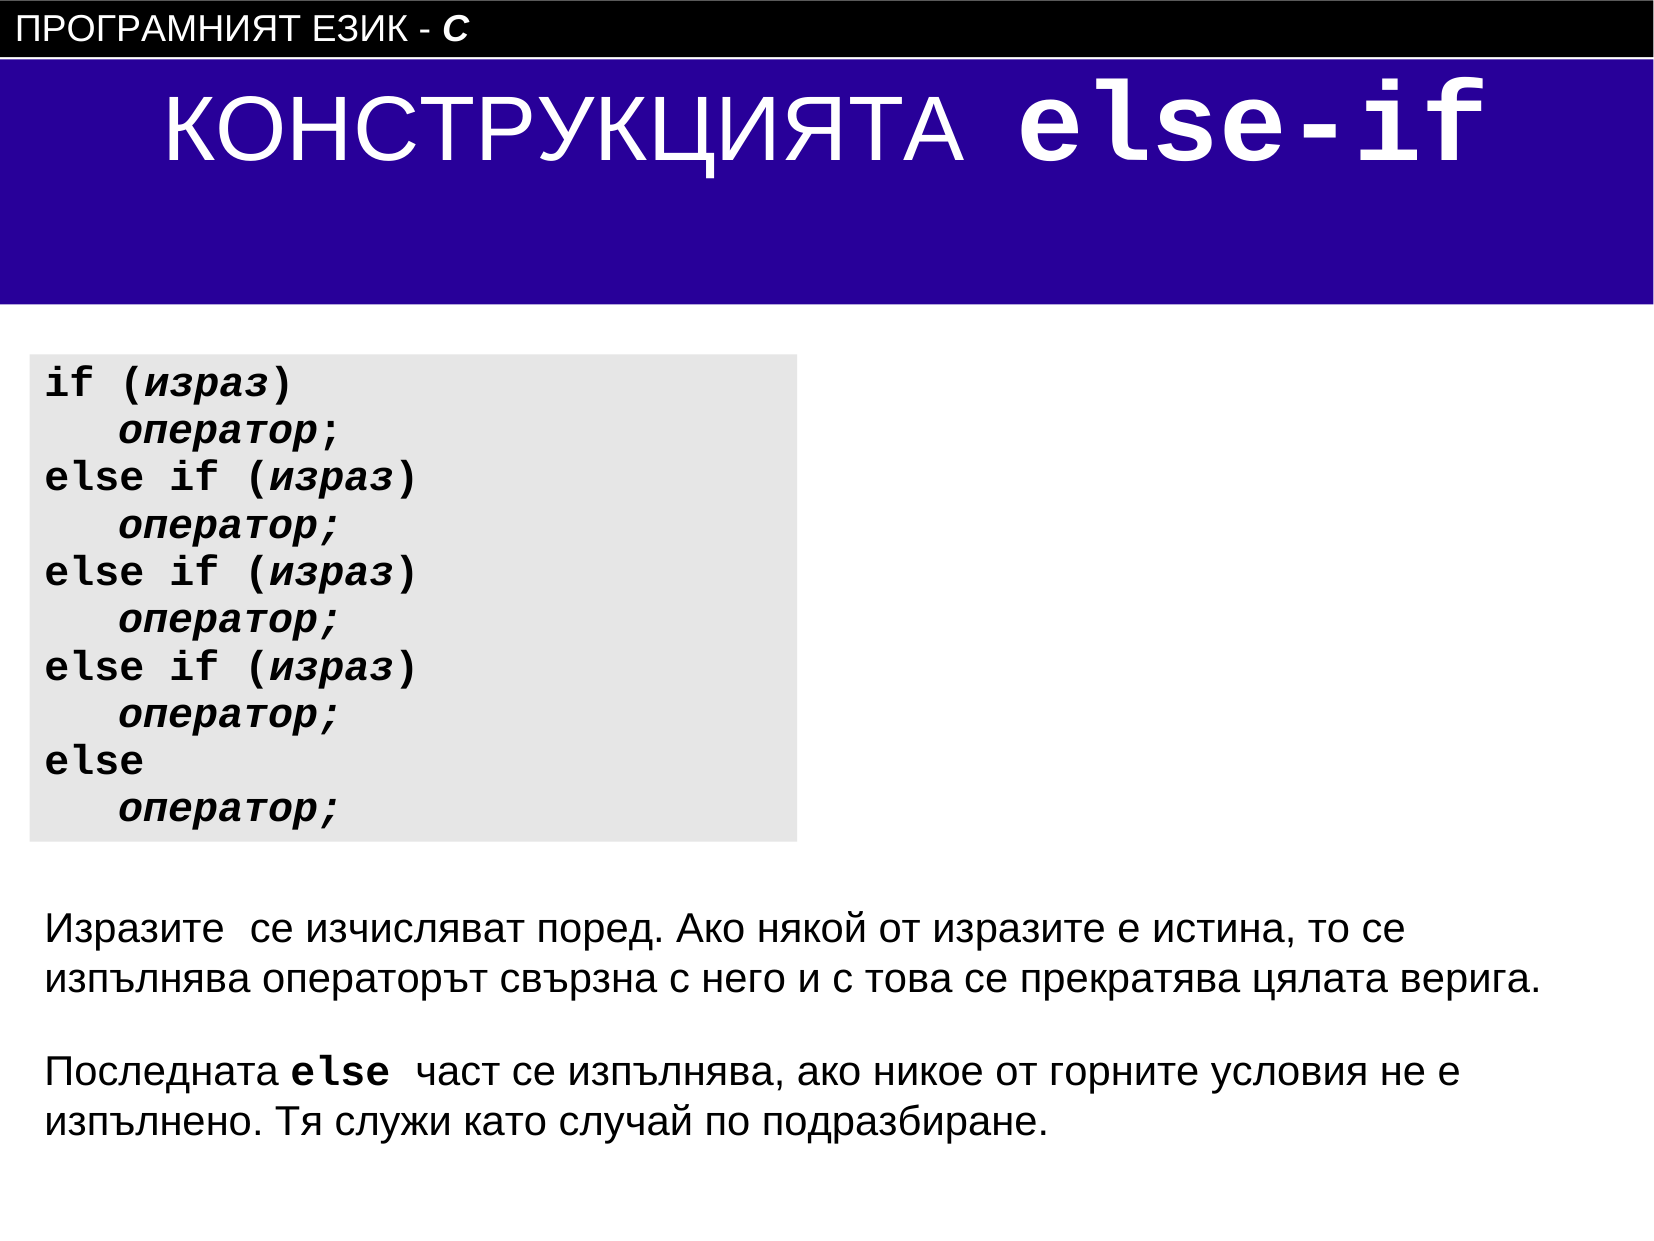

ПРОГРАМНИЯT ЕЗИК - С
		КОНСТРУКЦИЯТА else-if
if (израз)
	оператор;
else if (израз)
	оператор;
else if (израз)
	оператор;
else if (израз)
	оператор;
else
	оператор;
Изразите се изчисляват поред. Ако някой от изразите е истина, то се изпълнява операторът свързна с него и с това се прекратява цялата верига.
Последната else част се изпълнява, ако никое от горните условия не е изпълнено. Тя служи като случай по подразбиране.